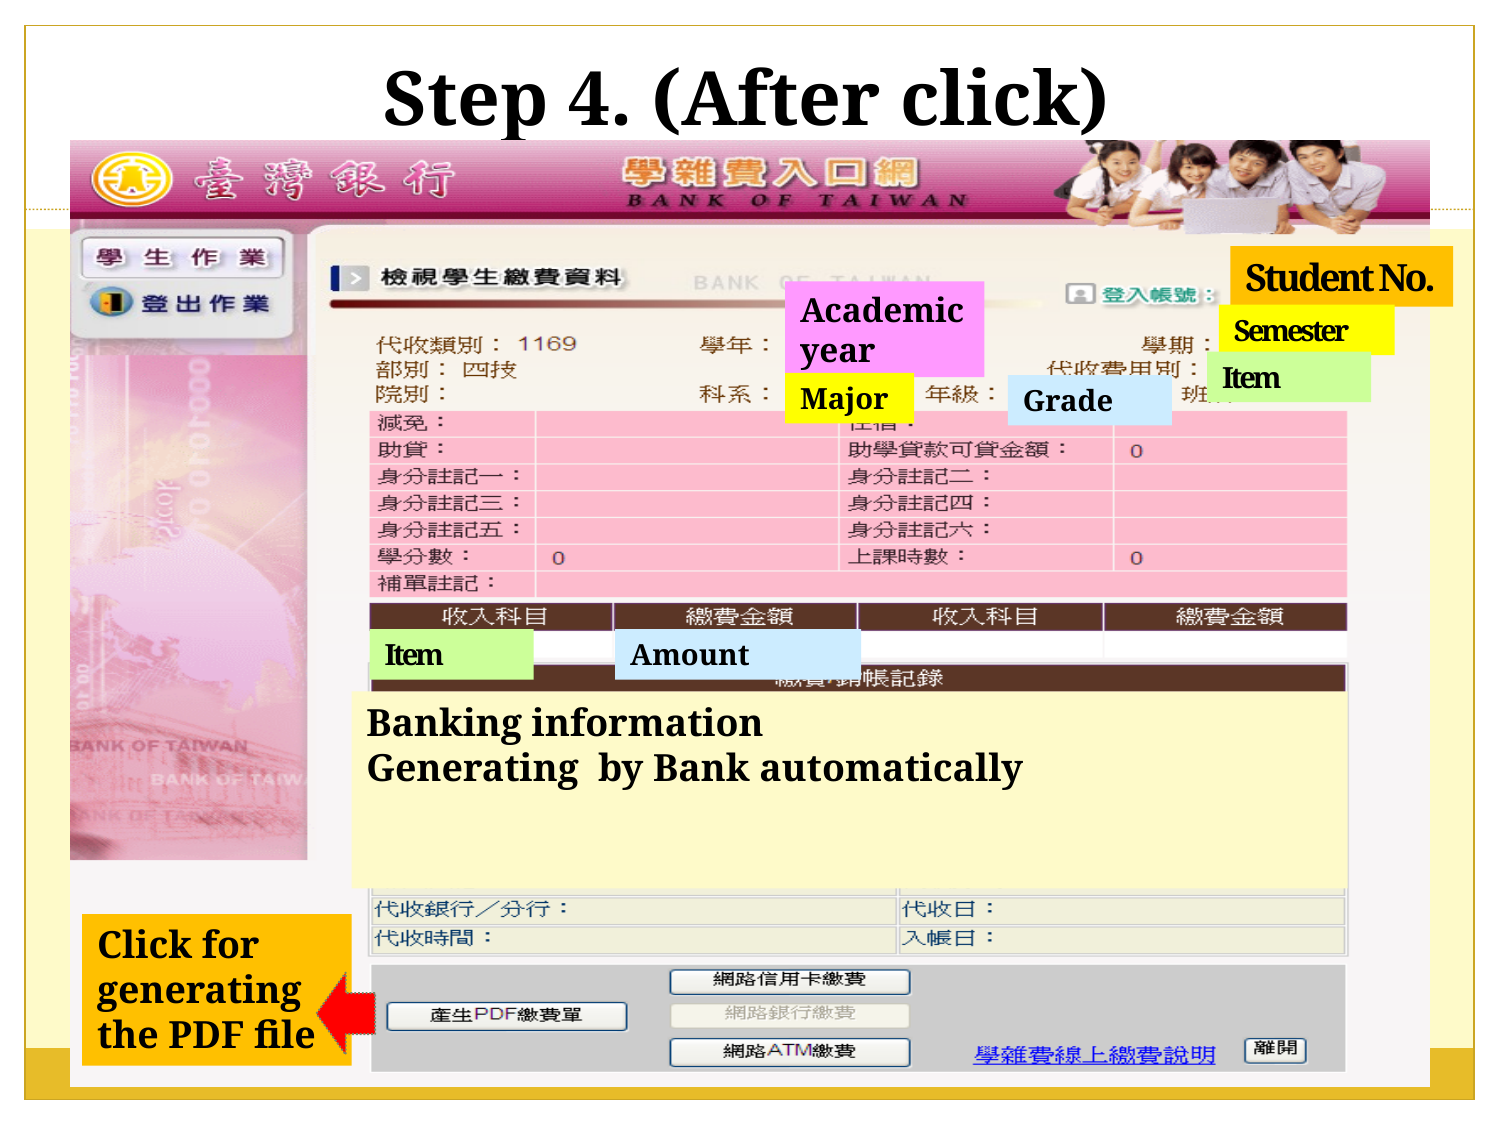

# Step 4. (After click)
Student No.
Academic year
Semester
Item
Major
Grade
Item
Amount
Banking information
Generating by Bank automatically
Click for generating the PDF file